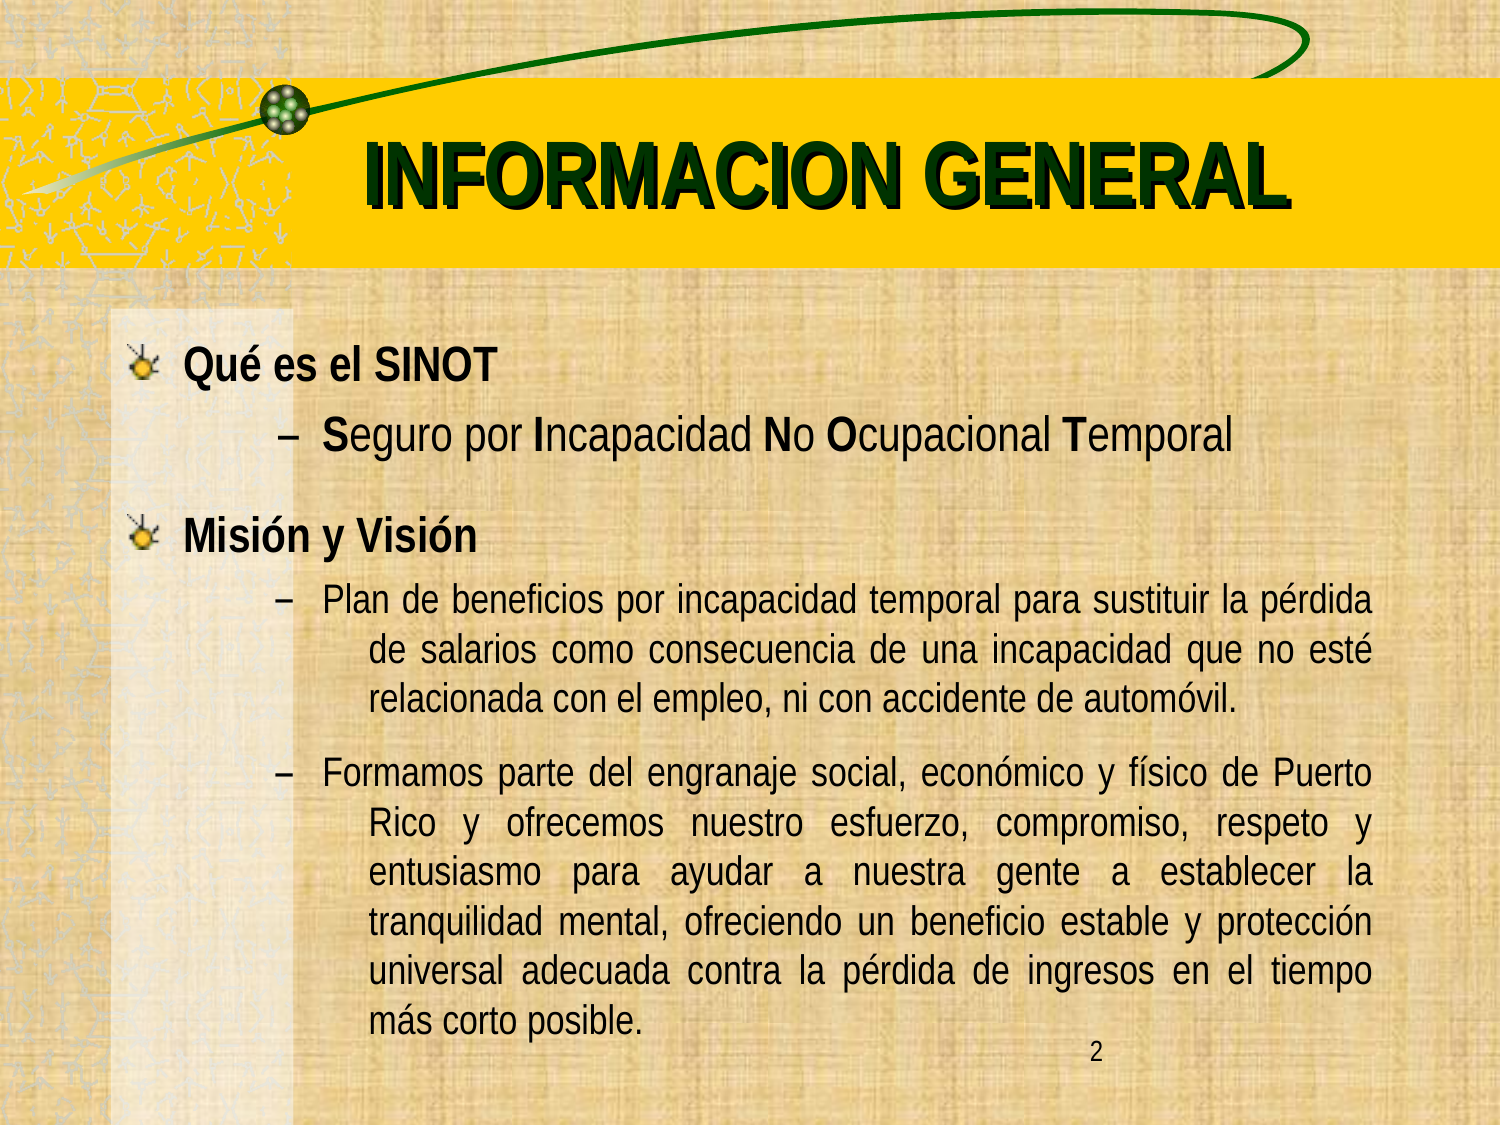

# INFORMACION GENERAL
Qué es el SINOT
Seguro por Incapacidad No Ocupacional Temporal
Misión y Visión
Plan de beneficios por incapacidad temporal para sustituir la pérdida de salarios como consecuencia de una incapacidad que no esté relacionada con el empleo, ni con accidente de automóvil.
Formamos parte del engranaje social, económico y físico de Puerto Rico y ofrecemos nuestro esfuerzo, compromiso, respeto y entusiasmo para ayudar a nuestra gente a establecer la tranquilidad mental, ofreciendo un beneficio estable y protección universal adecuada contra la pérdida de ingresos en el tiempo más corto posible.